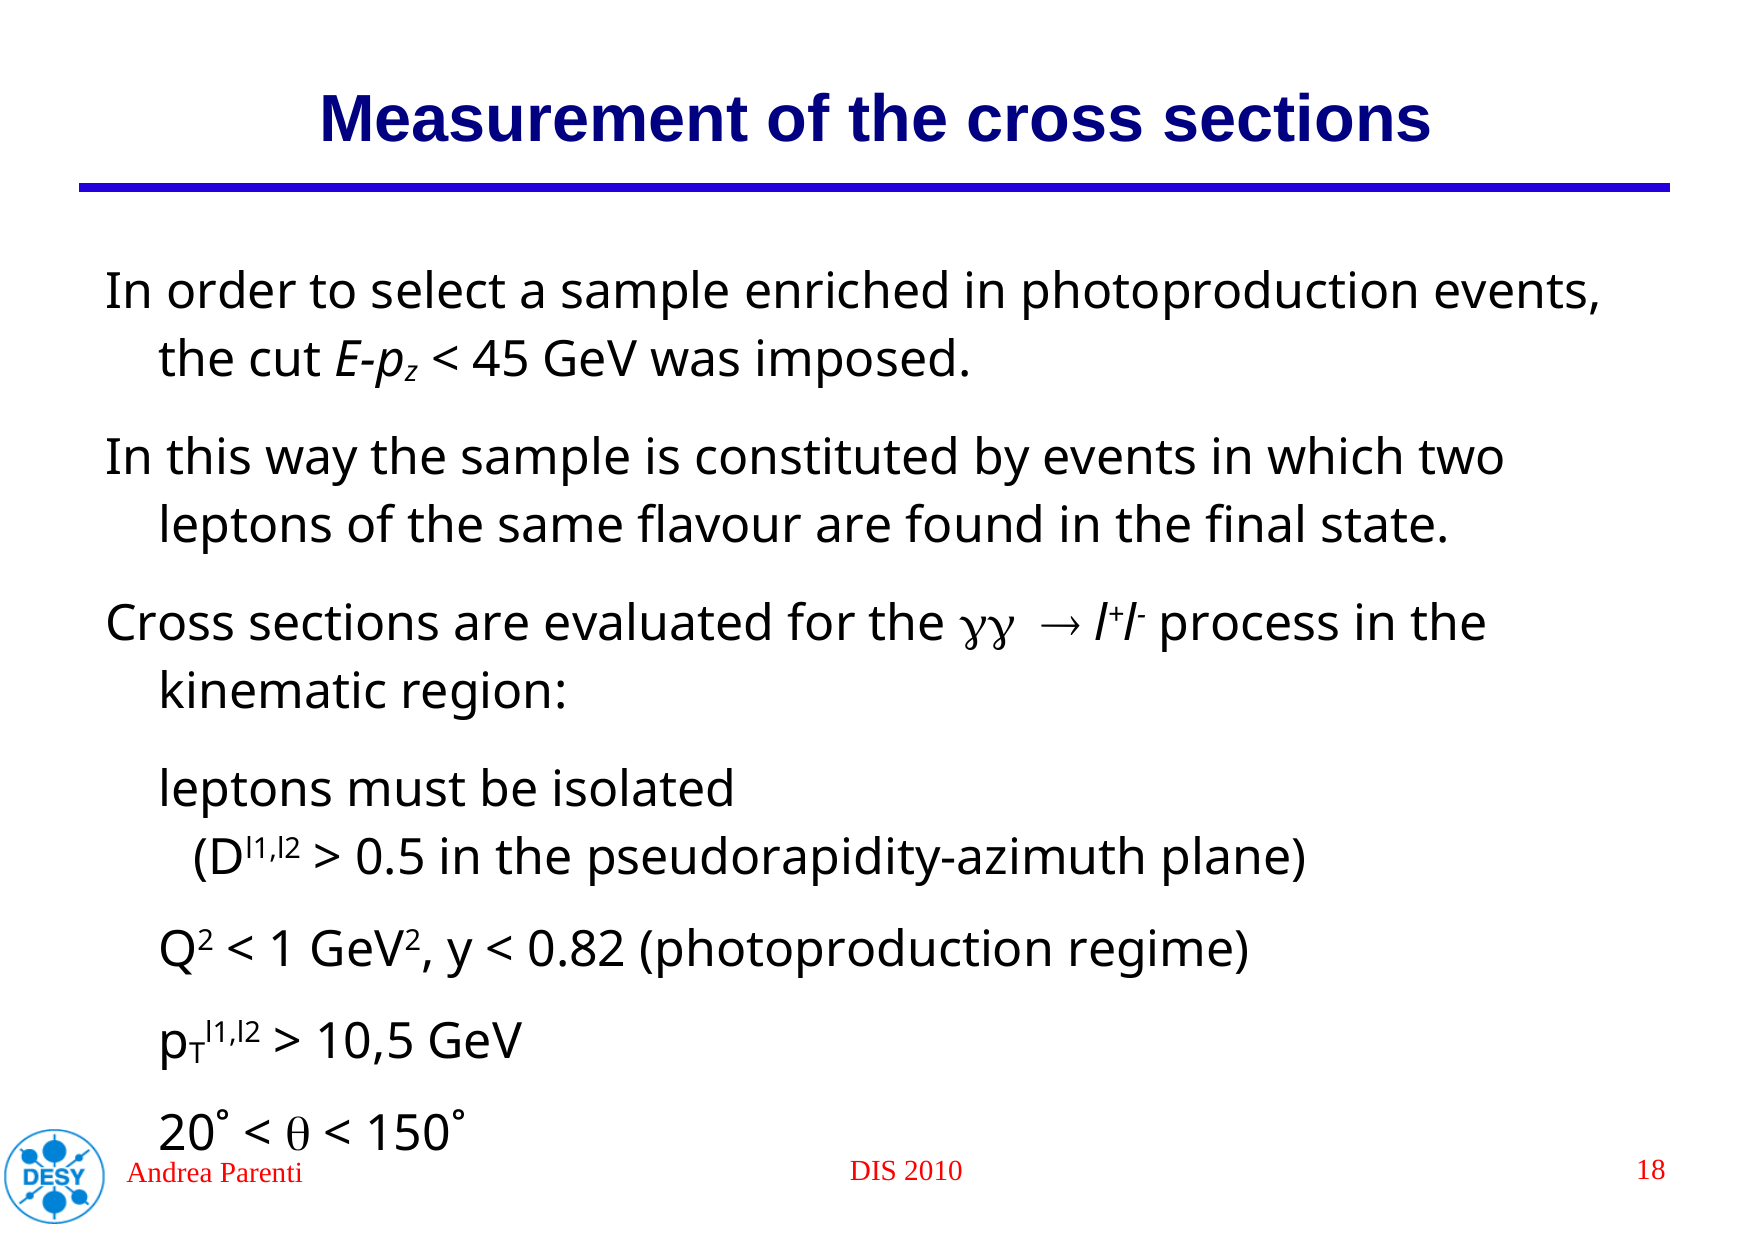

# Measurement of the cross sections
In order to select a sample enriched in photoproduction events, the cut E-pz < 45 GeV was imposed.
In this way the sample is constituted by events in which two leptons of the same flavour are found in the final state.
Cross sections are evaluated for the gg ® l+l- process in the kinematic region:
leptons must be isolated												 (Dl1,l2 > 0.5 in the pseudorapidity-azimuth plane)
Q2 < 1 GeV2, y < 0.82 (photoproduction regime)
pTl1,l2 > 10,5 GeV
20˚ < q < 150˚
18